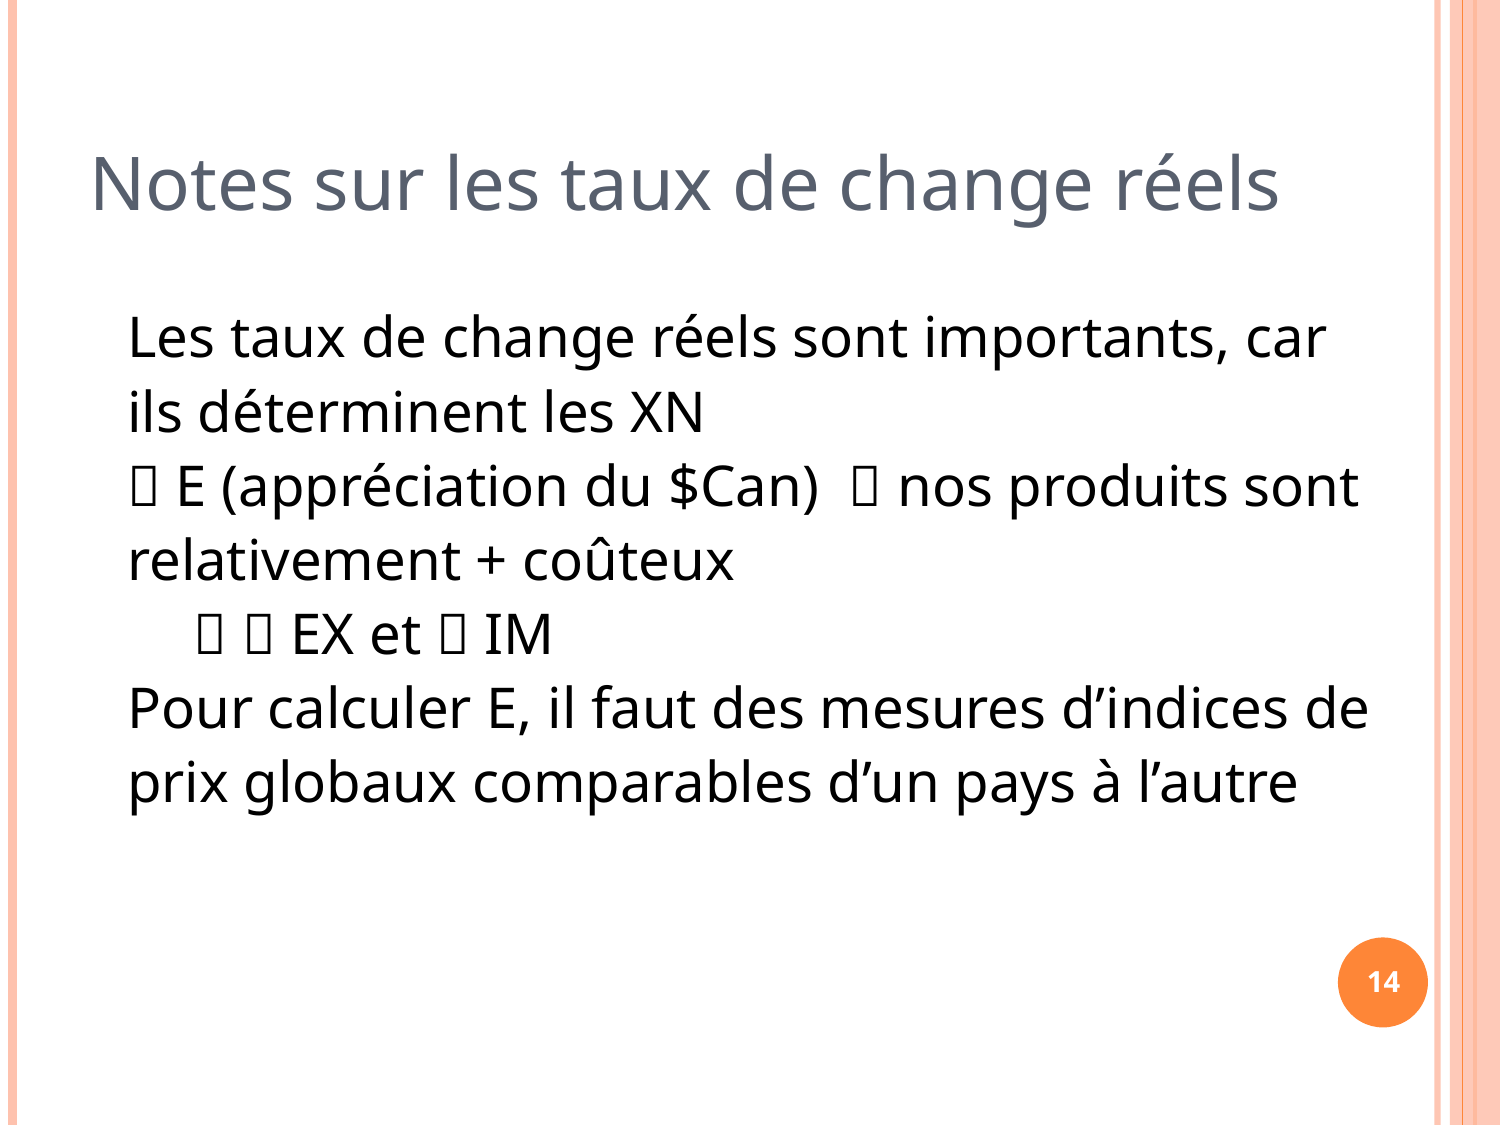

# Notes sur les taux de change réels
Les taux de change réels sont importants, car ils déterminent les XN
 E (appréciation du $Can)  nos produits sont relativement + coûteux
	  EX et  IM
Pour calculer E, il faut des mesures d’indices de prix globaux comparables d’un pays à l’autre